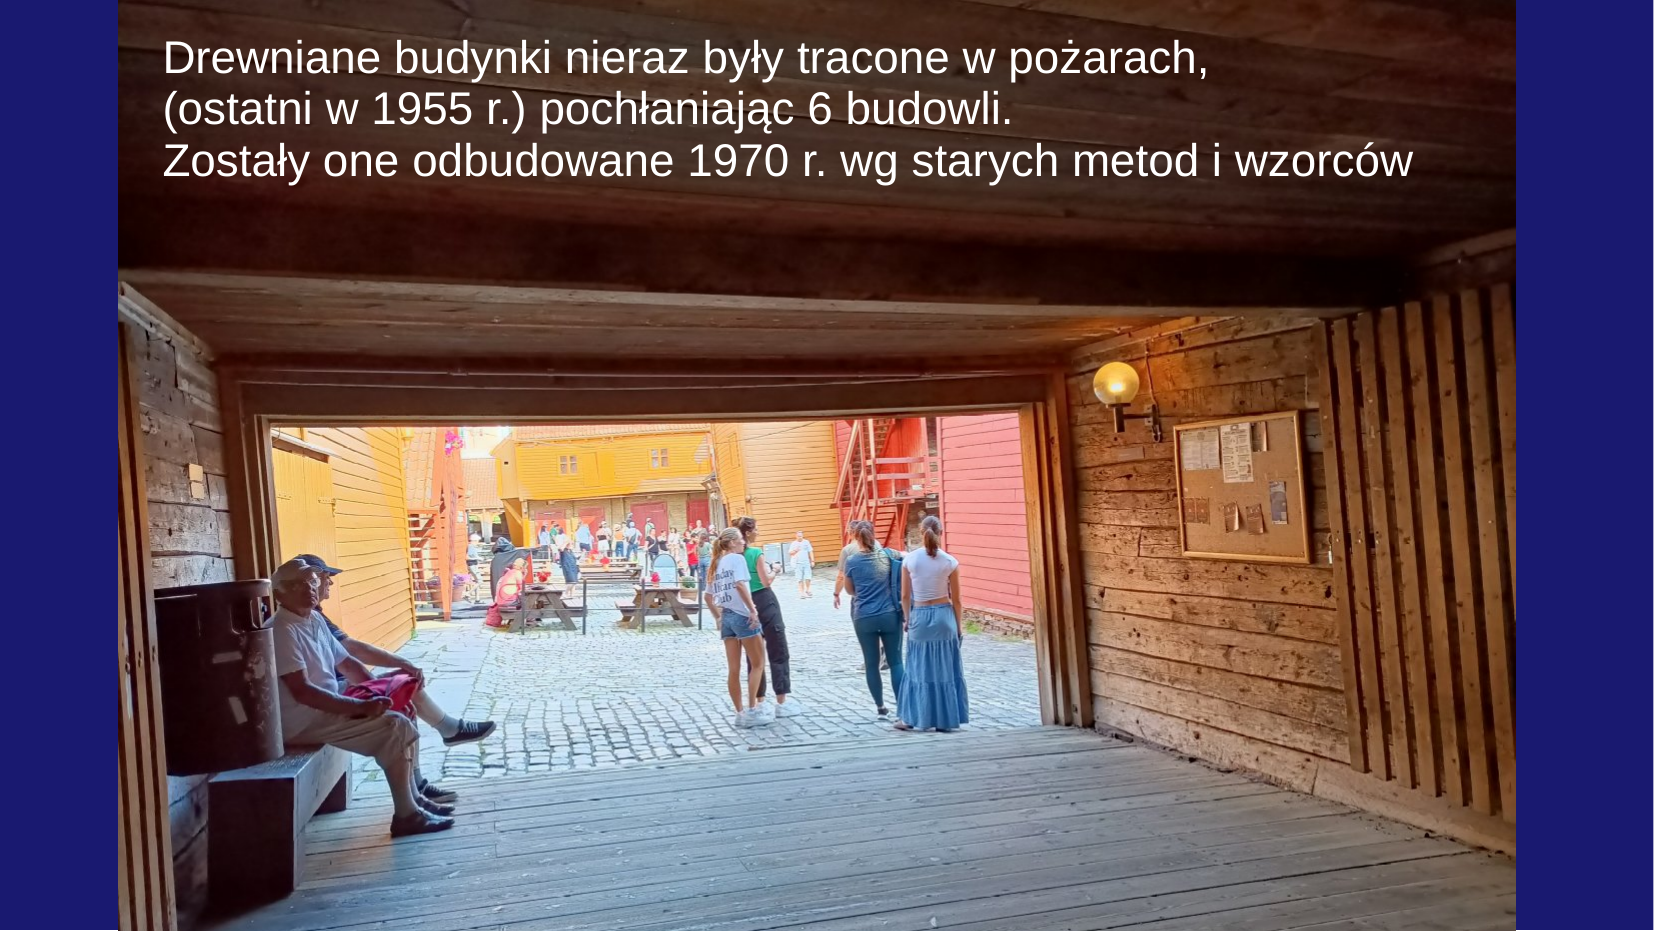

Drewniane budynki nieraz były tracone w pożarach,
(ostatni w 1955 r.) pochłaniając 6 budowli.
Zostały one odbudowane 1970 r. wg starych metod i wzorców
#